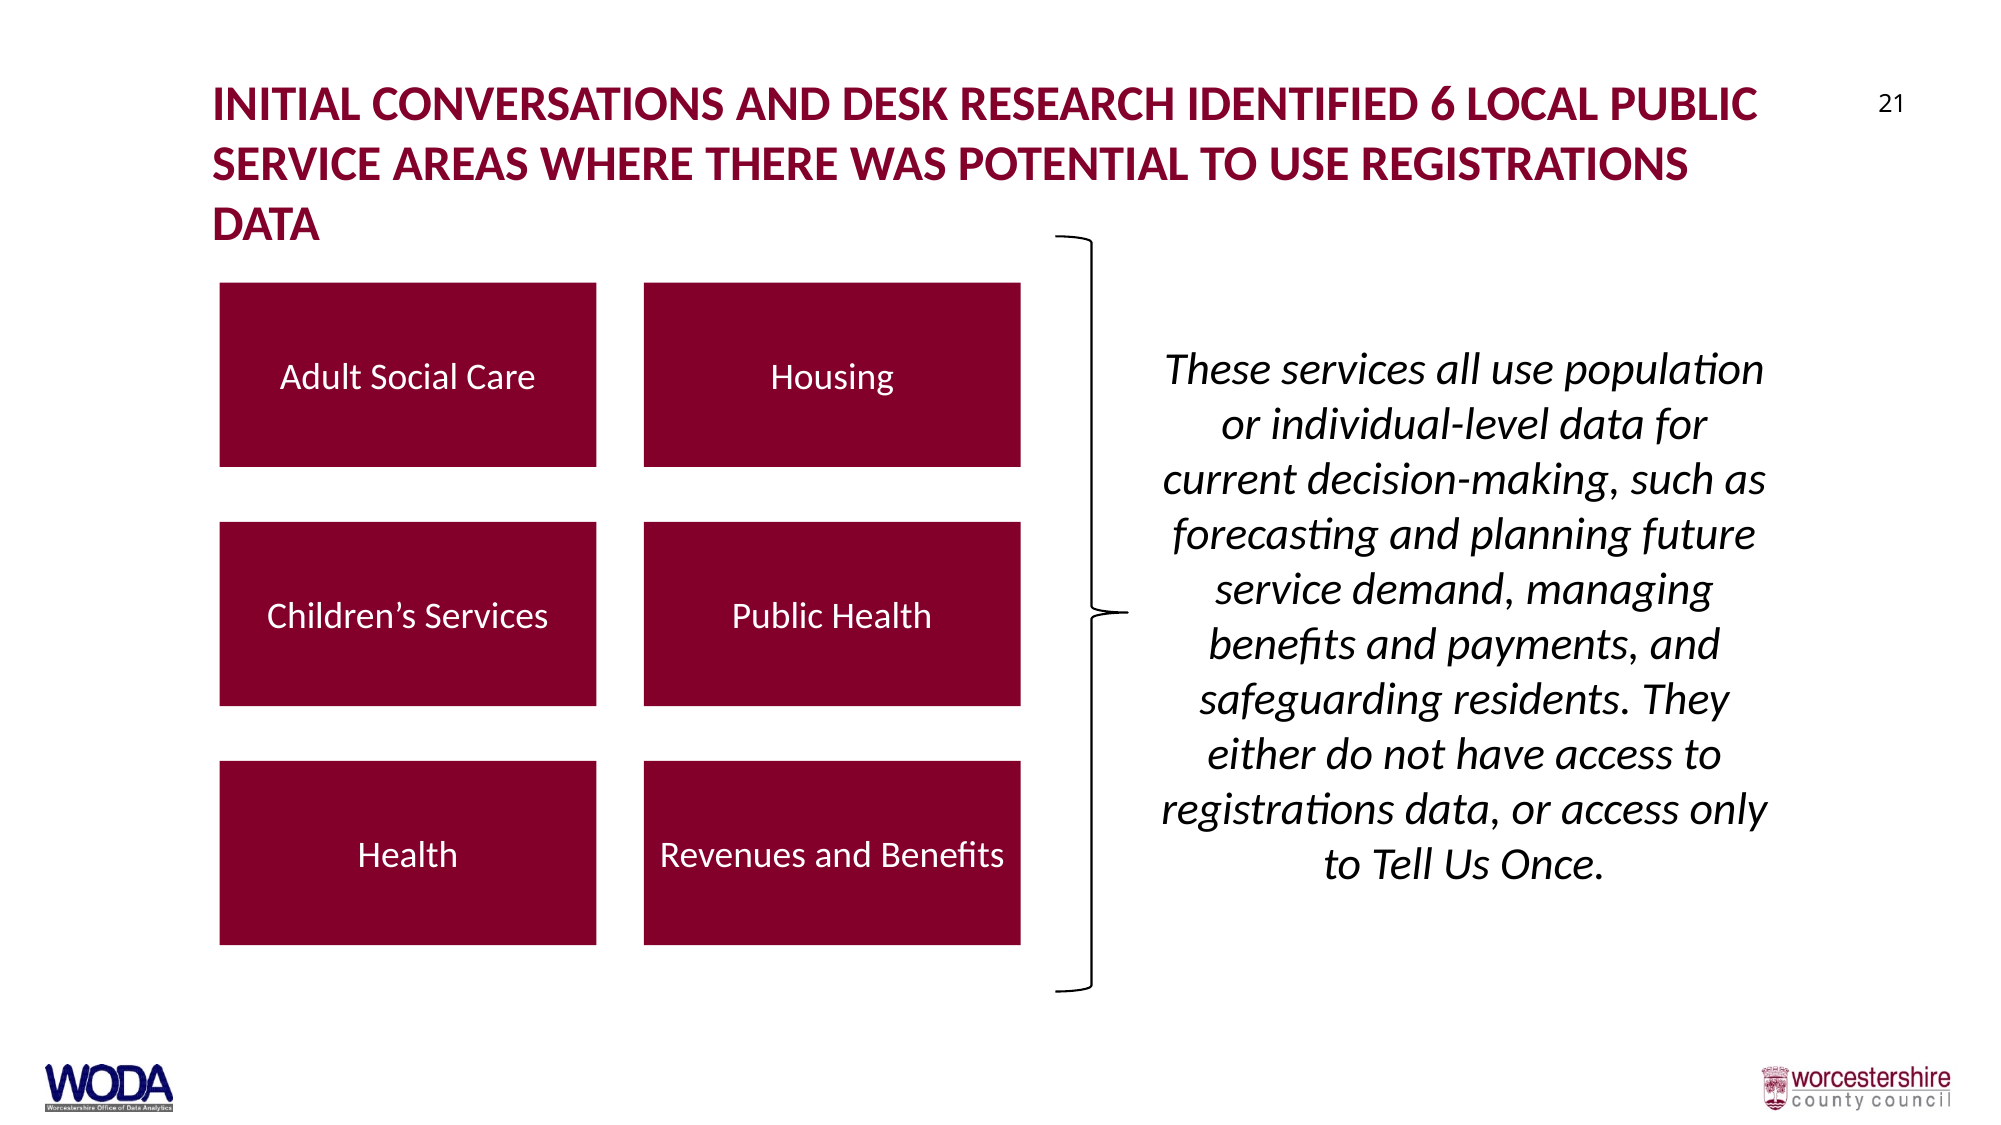

# INITIAL CONVERSATIONS AND DESK RESEARCH IDENTIFIED 6 LOCAL PUBLIC SERVICE AREAS WHERE THERE WAS POTENTIAL TO USE REGISTRATIONS DATA
Adult Social Care
Children’s Services
Health
Housing
Public Health
Revenues and Benefits
These services all use population or individual-level data for current decision-making, such as forecasting and planning future service demand, managing benefits and payments, and safeguarding residents. They either do not have access to registrations data, or access only to Tell Us Once.